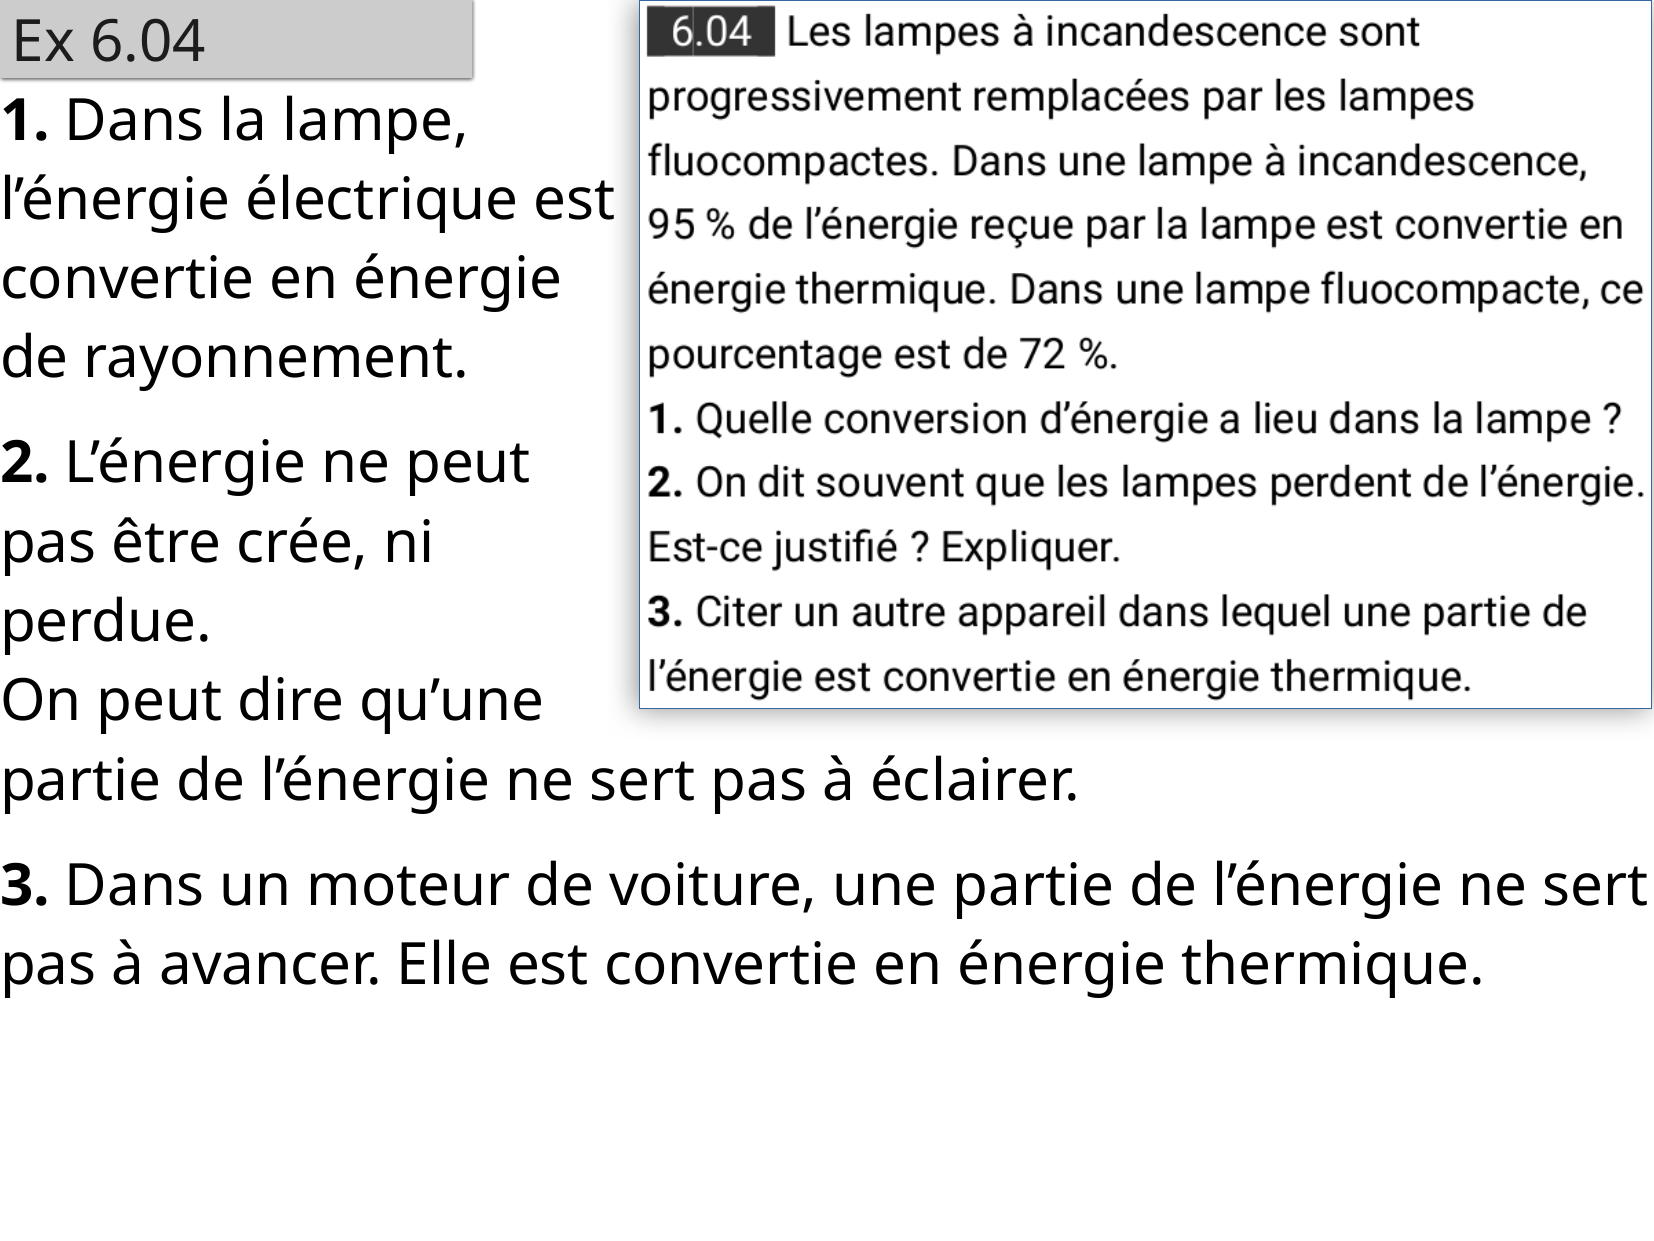

# Ex 6.04
1. Dans la lampe,
l’énergie électrique est
convertie en énergie
de rayonnement.
2. L’énergie ne peut
pas être crée, ni
perdue.
On peut dire qu’une
partie de l’énergie ne sert pas à éclairer.
3. Dans un moteur de voiture, une partie de l’énergie ne sert pas à avancer. Elle est convertie en énergie thermique.